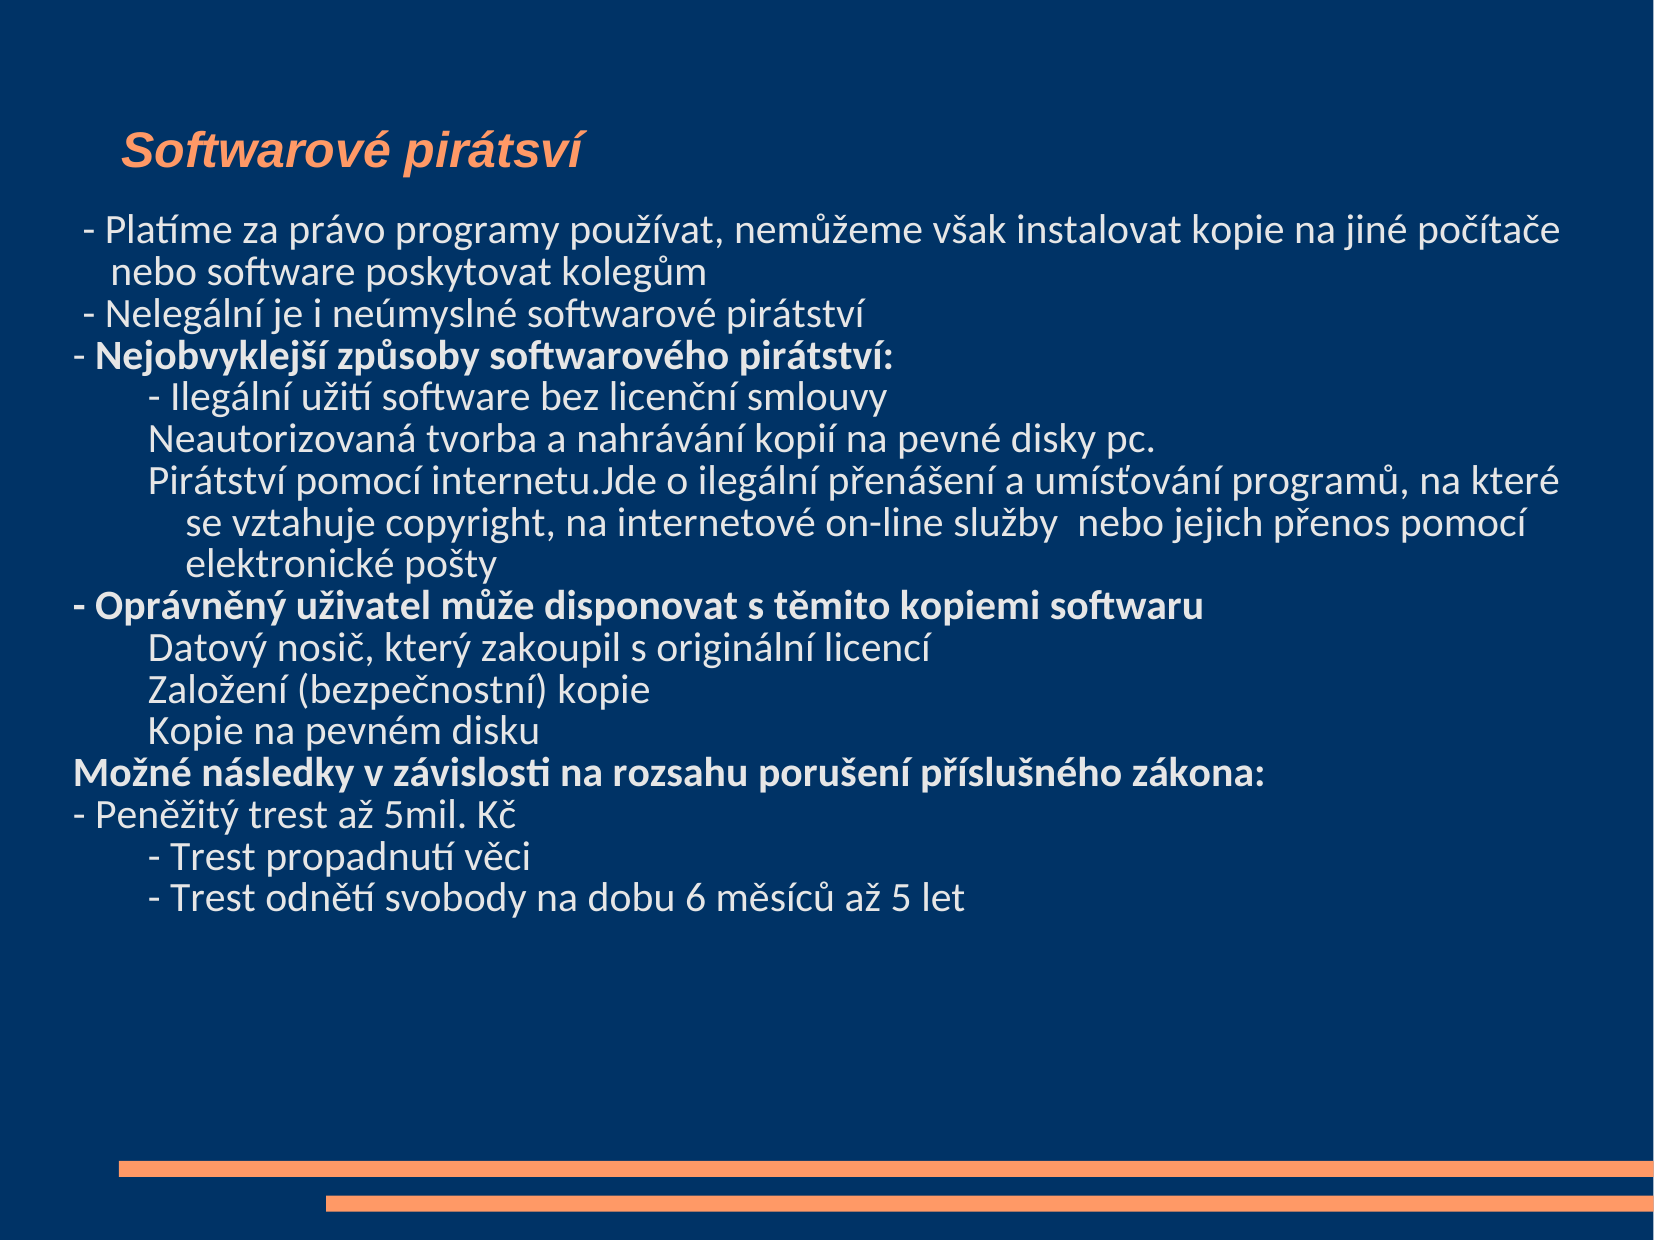

# Softwarové pirátsví
 - Platíme za právo programy používat, nemůžeme však instalovat kopie na jiné počítače nebo software poskytovat kolegům
 - Nelegální je i neúmyslné softwarové pirátství
- Nejobvyklejší způsoby softwarového pirátství:
- Ilegální užití software bez licenční smlouvy
Neautorizovaná tvorba a nahrávání kopií na pevné disky pc.
Pirátství pomocí internetu.Jde o ilegální přenášení a umísťování programů, na které se vztahuje copyright, na internetové on-line služby nebo jejich přenos pomocí elektronické pošty
- Oprávněný uživatel může disponovat s těmito kopiemi softwaru
Datový nosič, který zakoupil s originální licencí
Založení (bezpečnostní) kopie
Kopie na pevném disku
Možné následky v závislosti na rozsahu porušení příslušného zákona:
- Peněžitý trest až 5mil. Kč
- Trest propadnutí věci
- Trest odnětí svobody na dobu 6 měsíců až 5 let